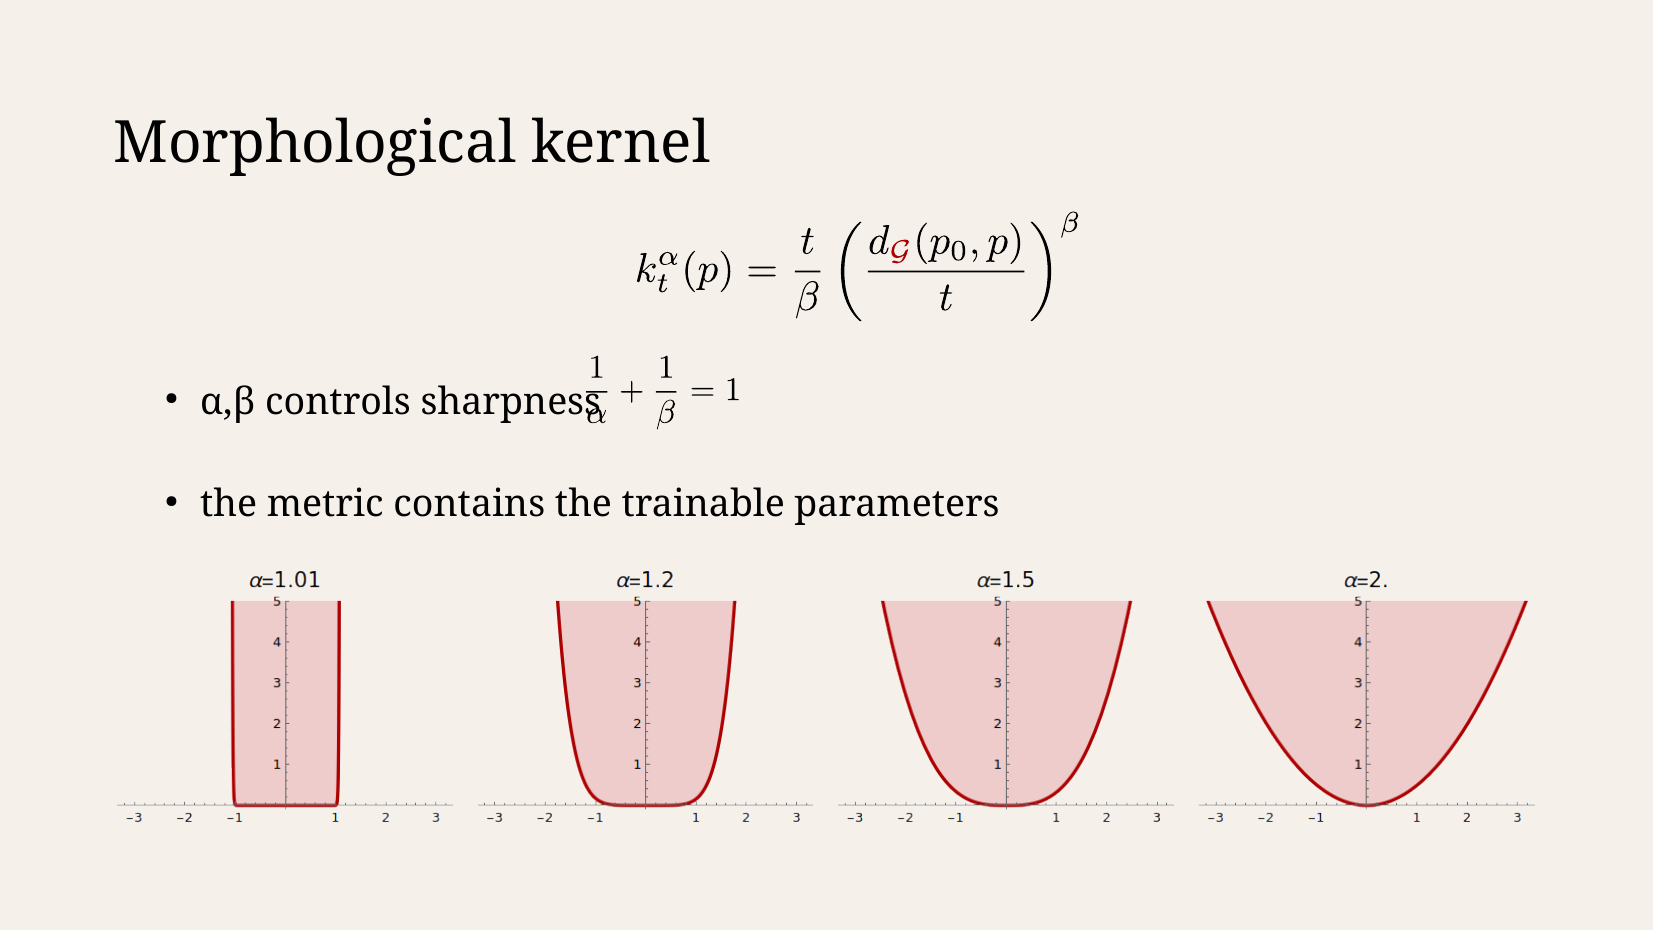

# Morphological kernel
α,β controls sharpness
the metric contains the trainable parameters